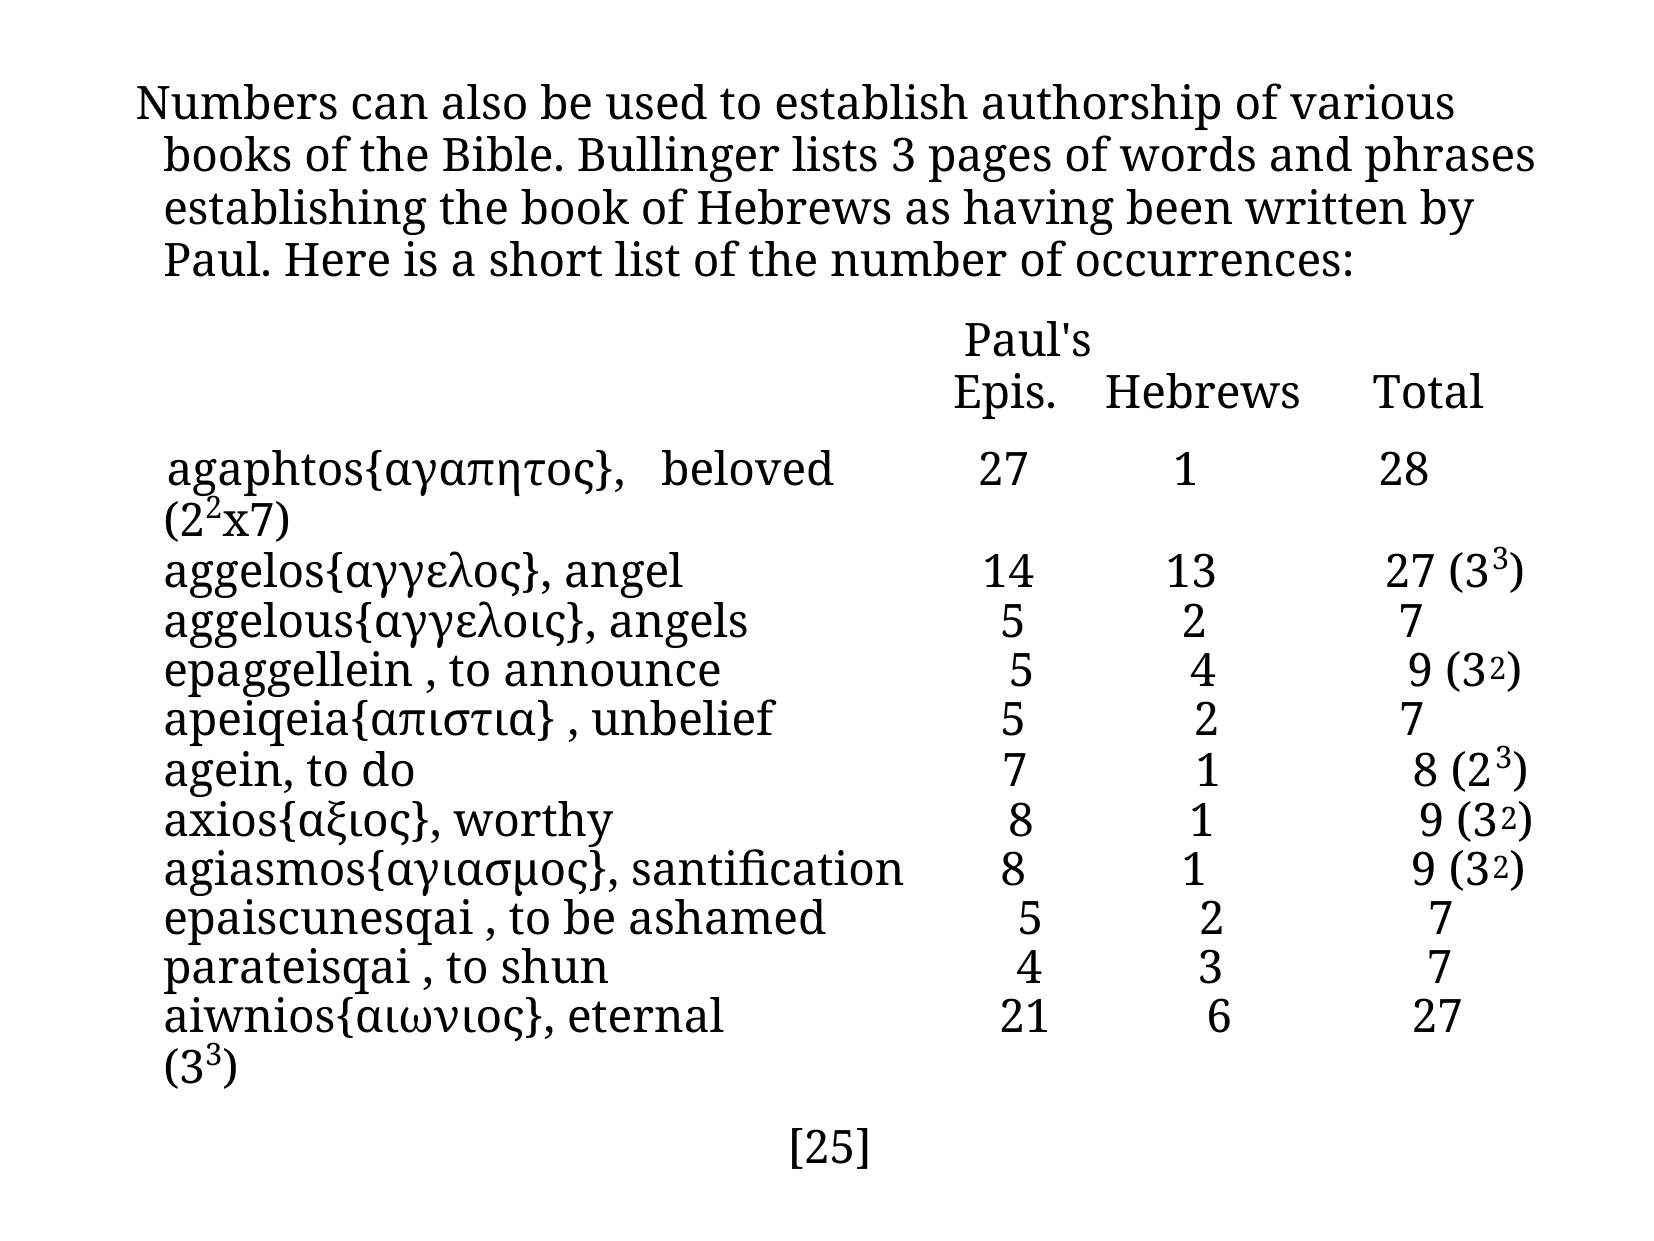

# Numbers can also be used to establish authorship of various books of the Bible. Bullinger lists 3 pages of words and phrases establishing the book of Hebrews as having been written by Paul. Here is a short list of the number of occurrences:
 Paul's
 Epis. Hebrews Total
 agaphtos{αγαπητος}, beloved 27 1 28 (22x7)
aggelos{αγγελος}, angel 14 13 27 (33)
aggelous{αγγελοις}, angels 5 2 7
epaggellein , to announce 5 4 9 (32)
apeiqeia{απιστια} , unbelief 5 2 7
agein, to do 7 1 8 (23)
axios{αξιος}, worthy 8 1 9 (32)
agiasmos{αγιασμος}, santification 8 1 9 (32)
epaiscunesqai , to be ashamed 5 2 7
parateisqai , to shun 4 3 7
aiwnios{αιωνιος}, eternal 21 6 27 (33)
[25]